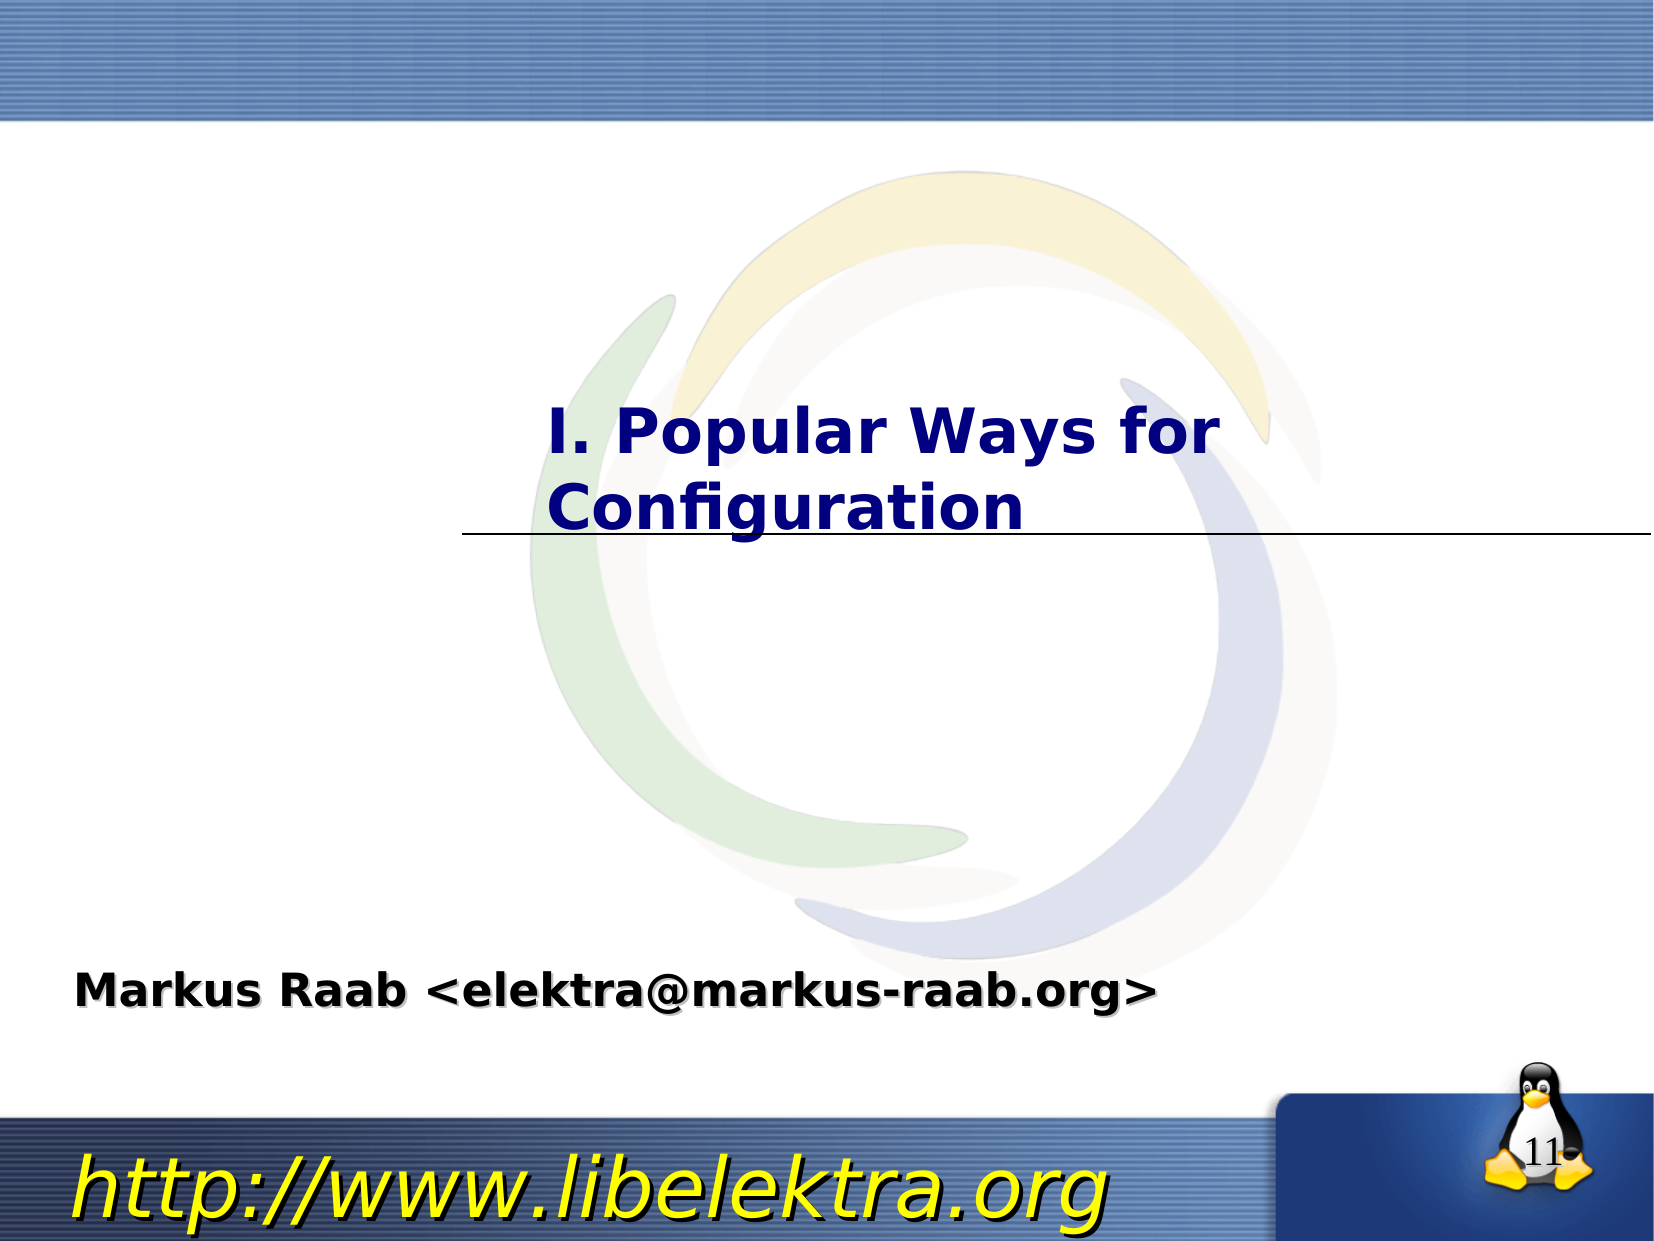

I. Popular Ways for Configuration
Markus Raab <elektra@markus-raab.org>